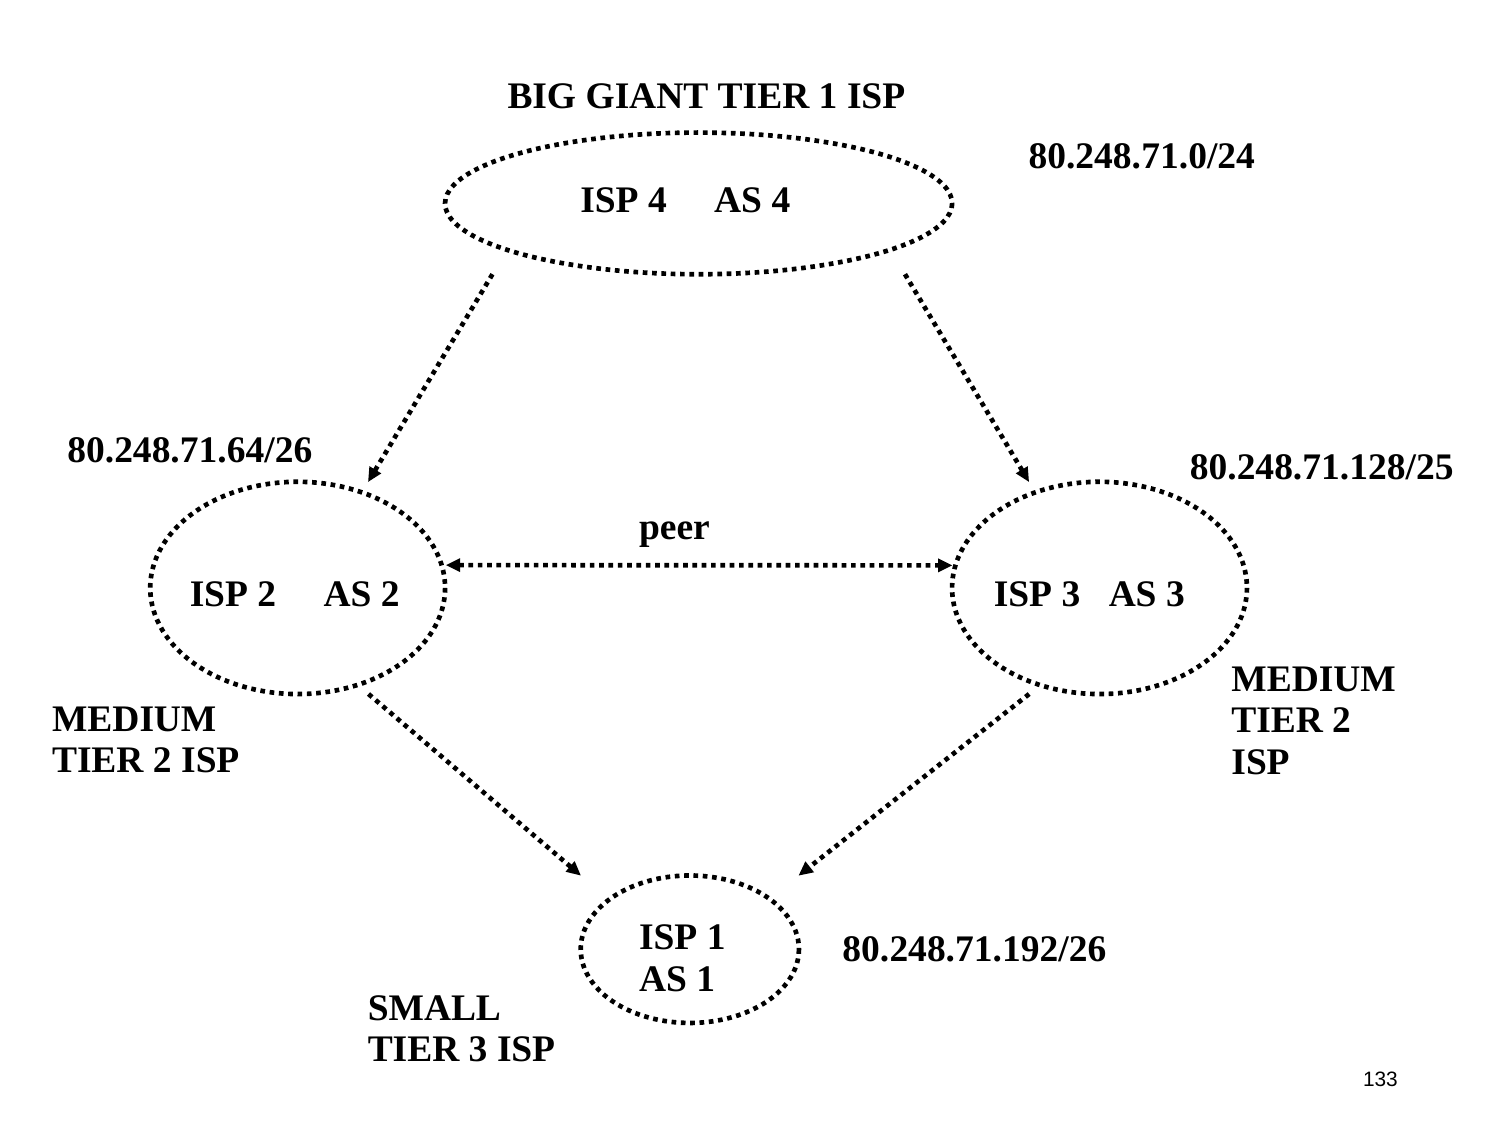

BIG GIANT TIER 1 ISP
80.248.71.0/24
ISP 4 AS 4
80.248.71.64/26
80.248.71.128/25
peer
ISP 2 AS 2
ISP 3 AS 3
MEDIUM
TIER 2
ISP
MEDIUM
TIER 2 ISP
ISP 1
AS 1
80.248.71.192/26
SMALL
TIER 3 ISP